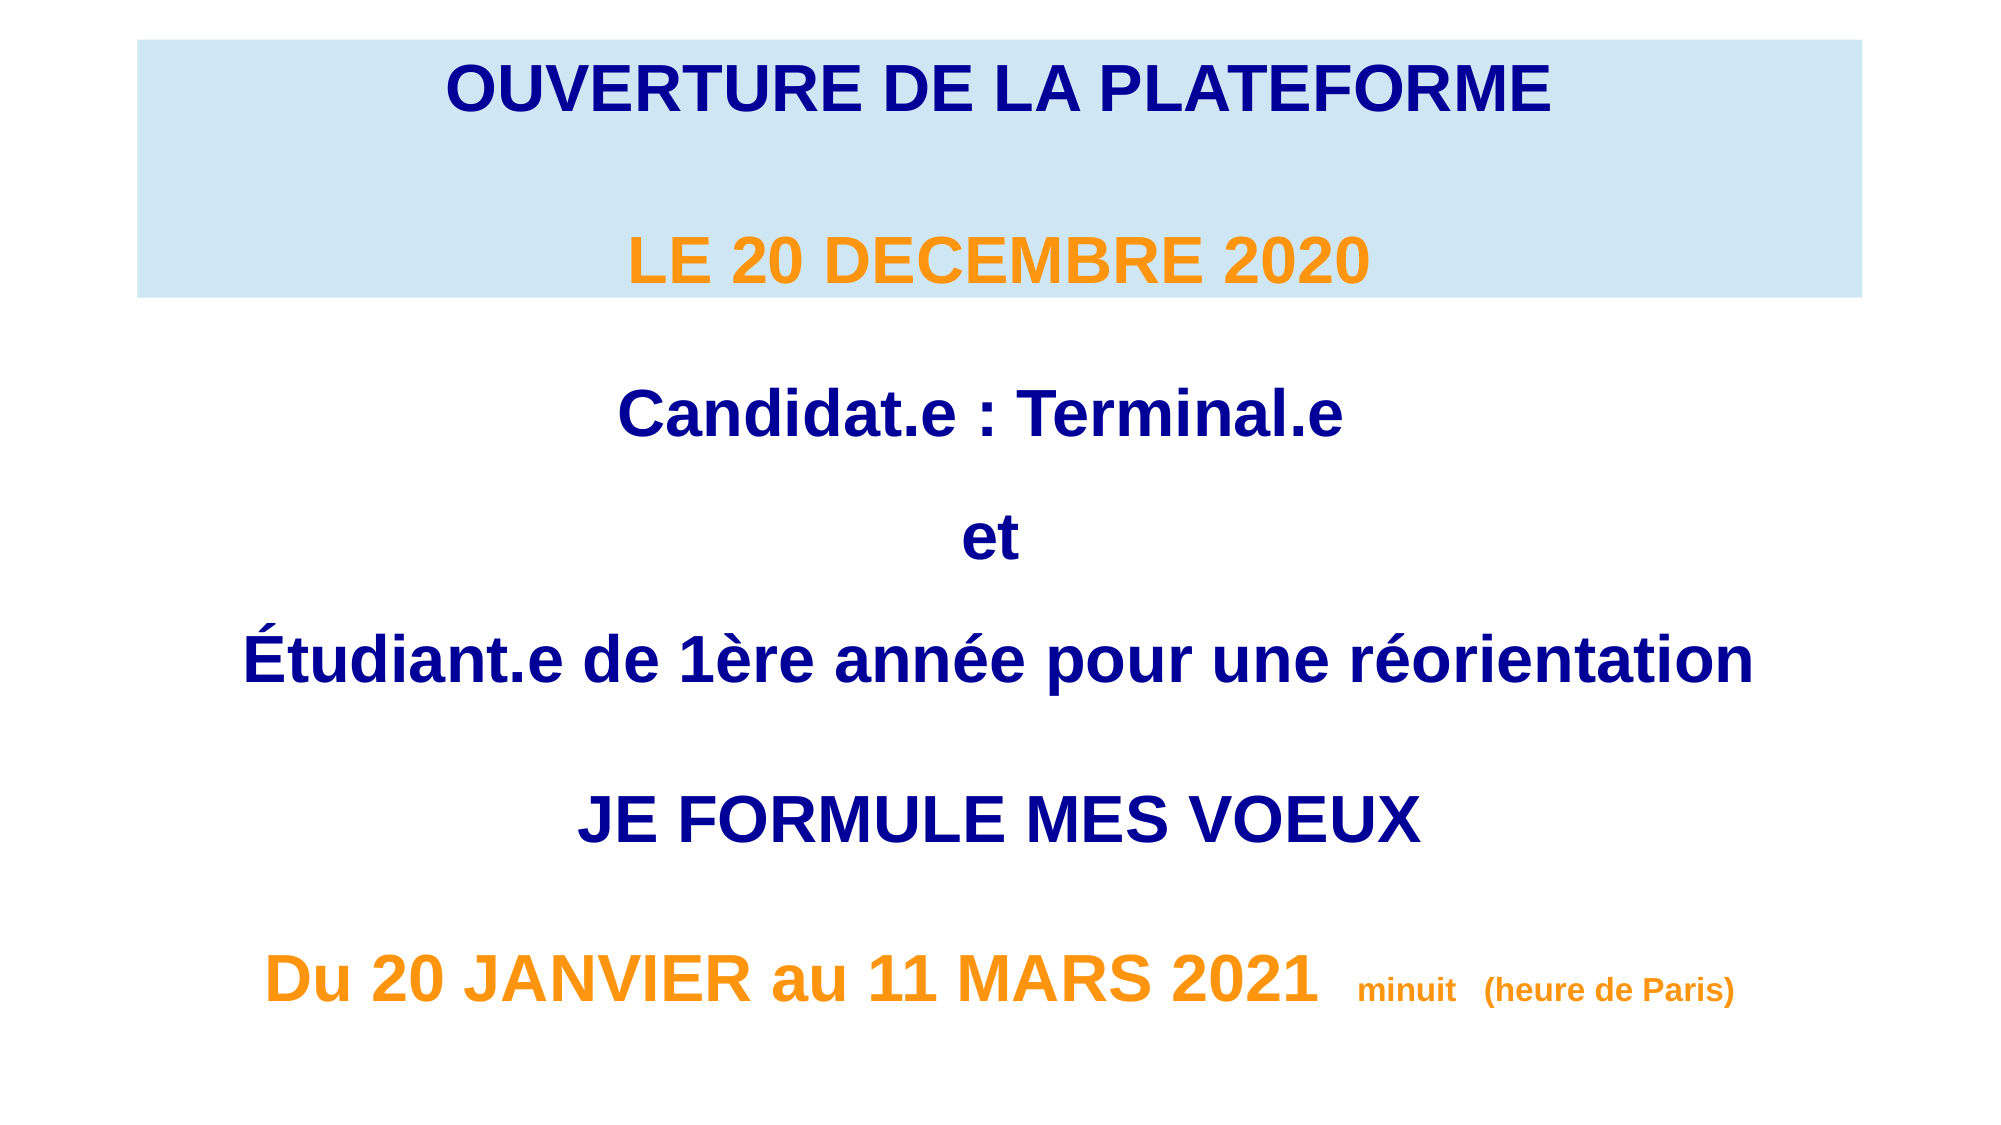

# OUVERTURE DE LA PLATEFORME LE 20 DECEMBRE 2020
Candidat.e : Terminal.e
et
Étudiant.e de 1ère année pour une réorientation
JE FORMULE MES VOEUX
Du 20 JANVIER au 11 MARS 2021 minuit (heure de Paris)